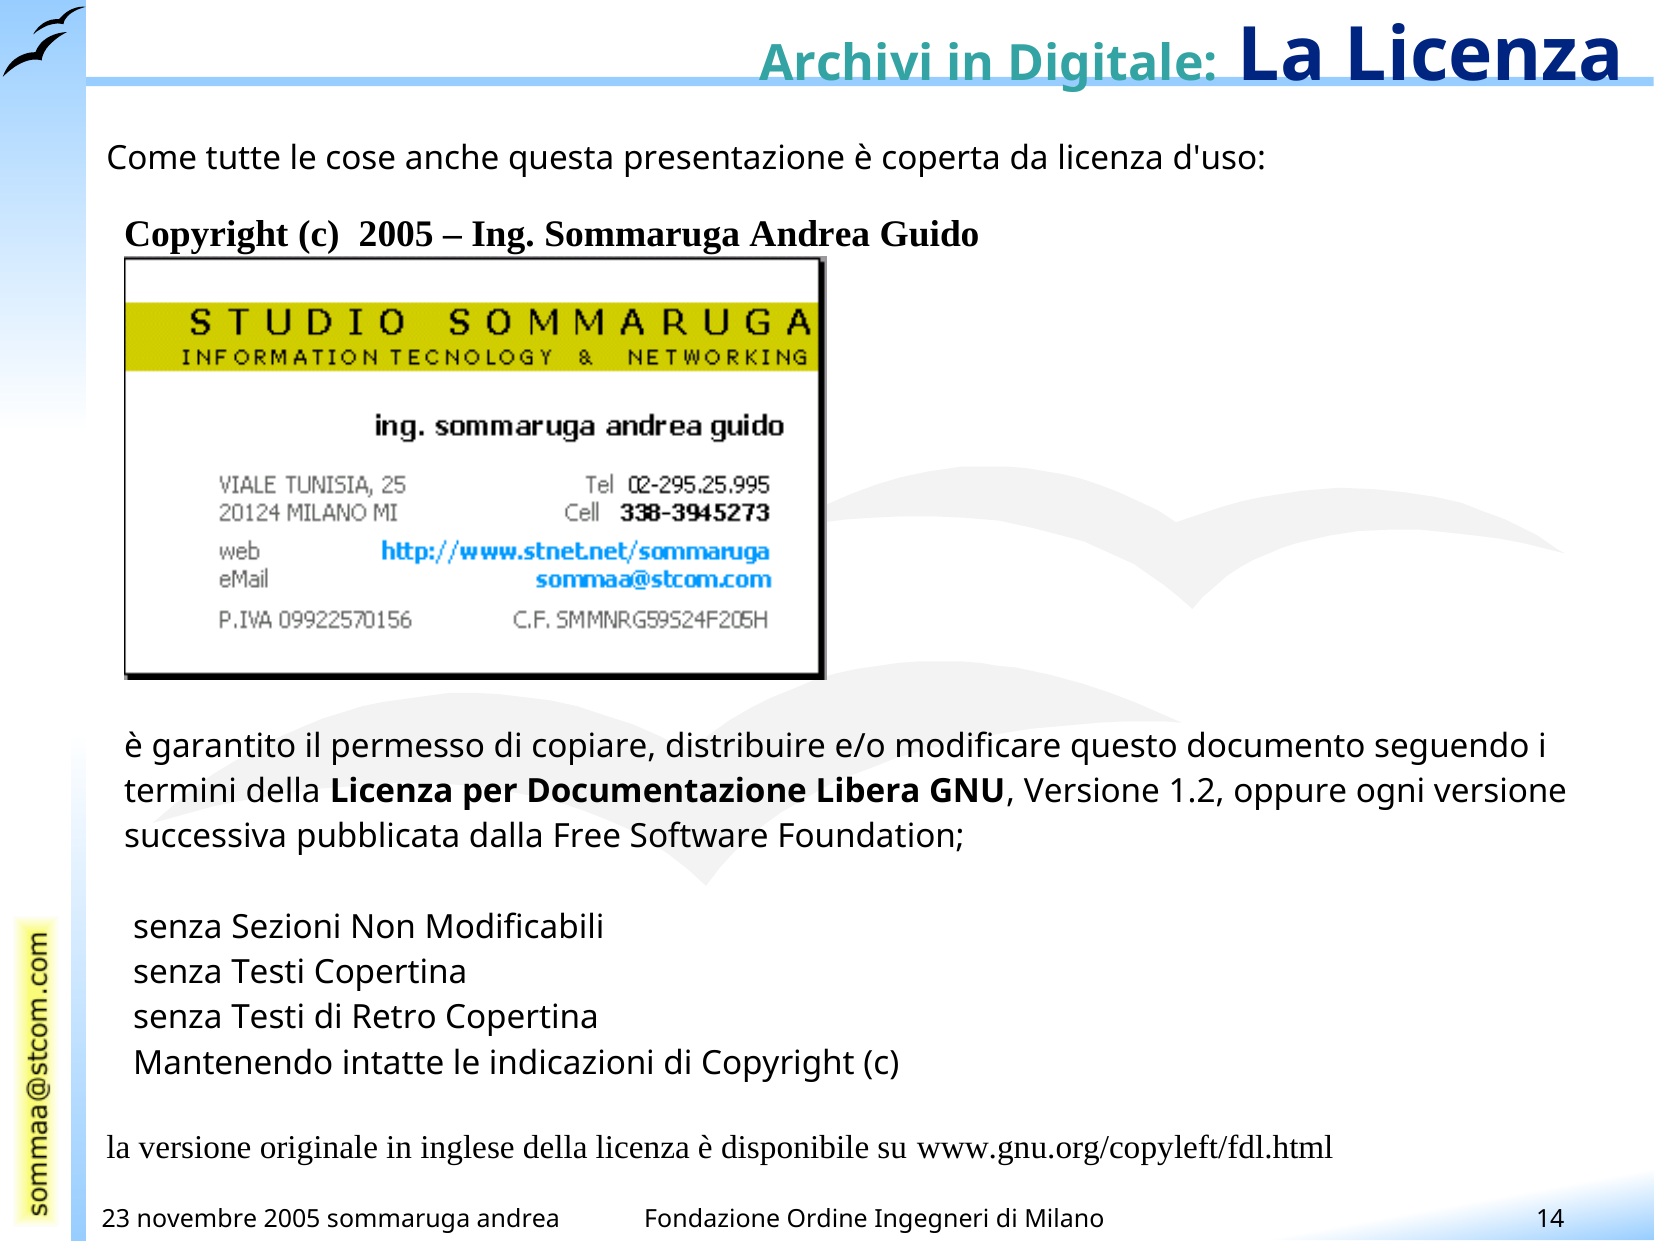

# Archivi in Digitale: La Licenza
Come tutte le cose anche questa presentazione è coperta da licenza d'uso:
Copyright (c) 2005 – Ing. Sommaruga Andrea Guido
è garantito il permesso di copiare, distribuire e/o modificare questo documento seguendo i termini della Licenza per Documentazione Libera GNU, Versione 1.2, oppure ogni versione successiva pubblicata dalla Free Software Foundation;
senza Sezioni Non Modificabili
senza Testi Copertina
senza Testi di Retro Copertina
Mantenendo intatte le indicazioni di Copyright (c)
la versione originale in inglese della licenza è disponibile su www.gnu.org/copyleft/fdl.html